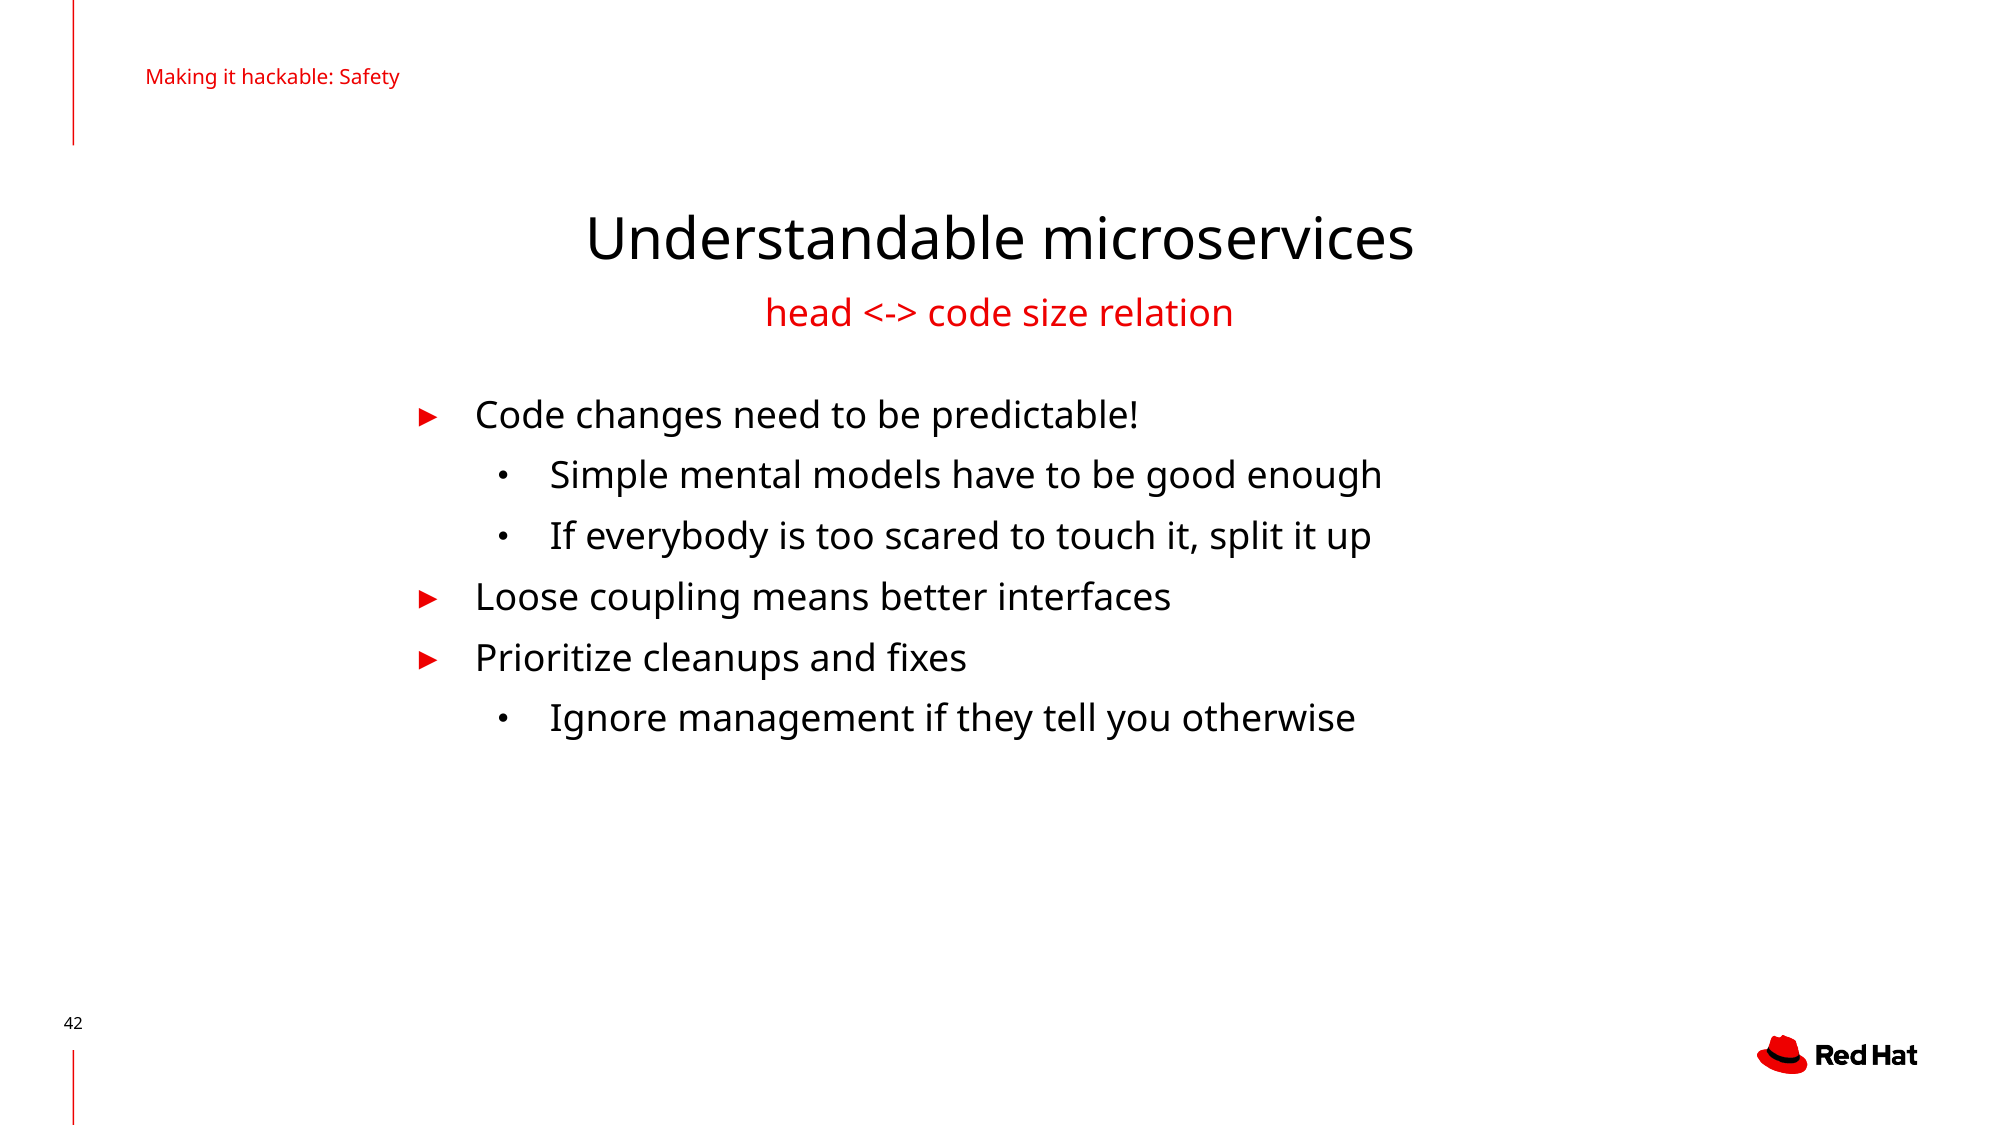

# Making it hackable: Safety
Understandable microservices
head <-> code size relation
Code changes need to be predictable!
Simple mental models have to be good enough
If everybody is too scared to touch it, split it up
Loose coupling means better interfaces
Prioritize cleanups and fixes
Ignore management if they tell you otherwise